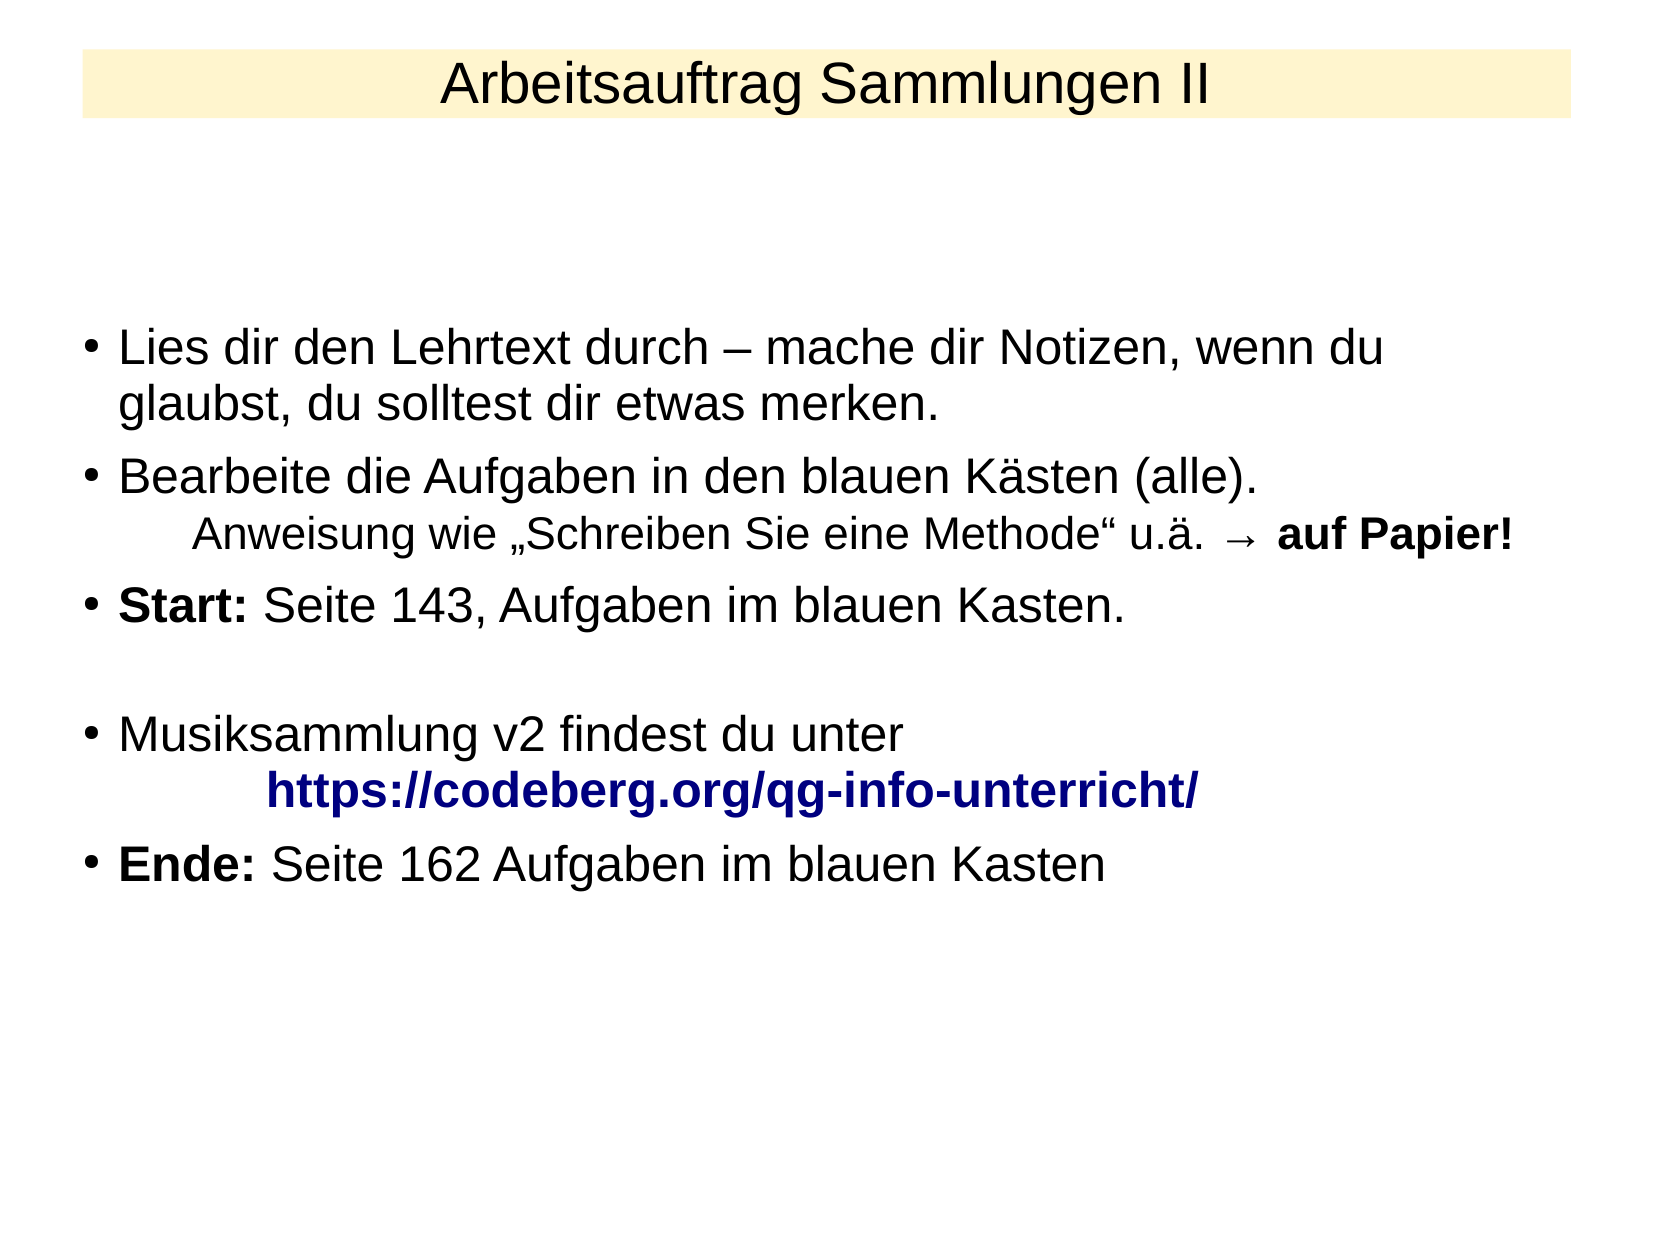

# Arbeitsauftrag Sammlungen II
Lies dir den Lehrtext durch – mache dir Notizen, wenn du glaubst, du solltest dir etwas merken.
Bearbeite die Aufgaben in den blauen Kästen (alle).
	Anweisung wie „Schreiben Sie eine Methode“ u.ä. → auf Papier!
Start: Seite 143, Aufgaben im blauen Kasten.
Musiksammlung v2 findest du unter
		https://codeberg.org/qg-info-unterricht/
Ende: Seite 162 Aufgaben im blauen Kasten